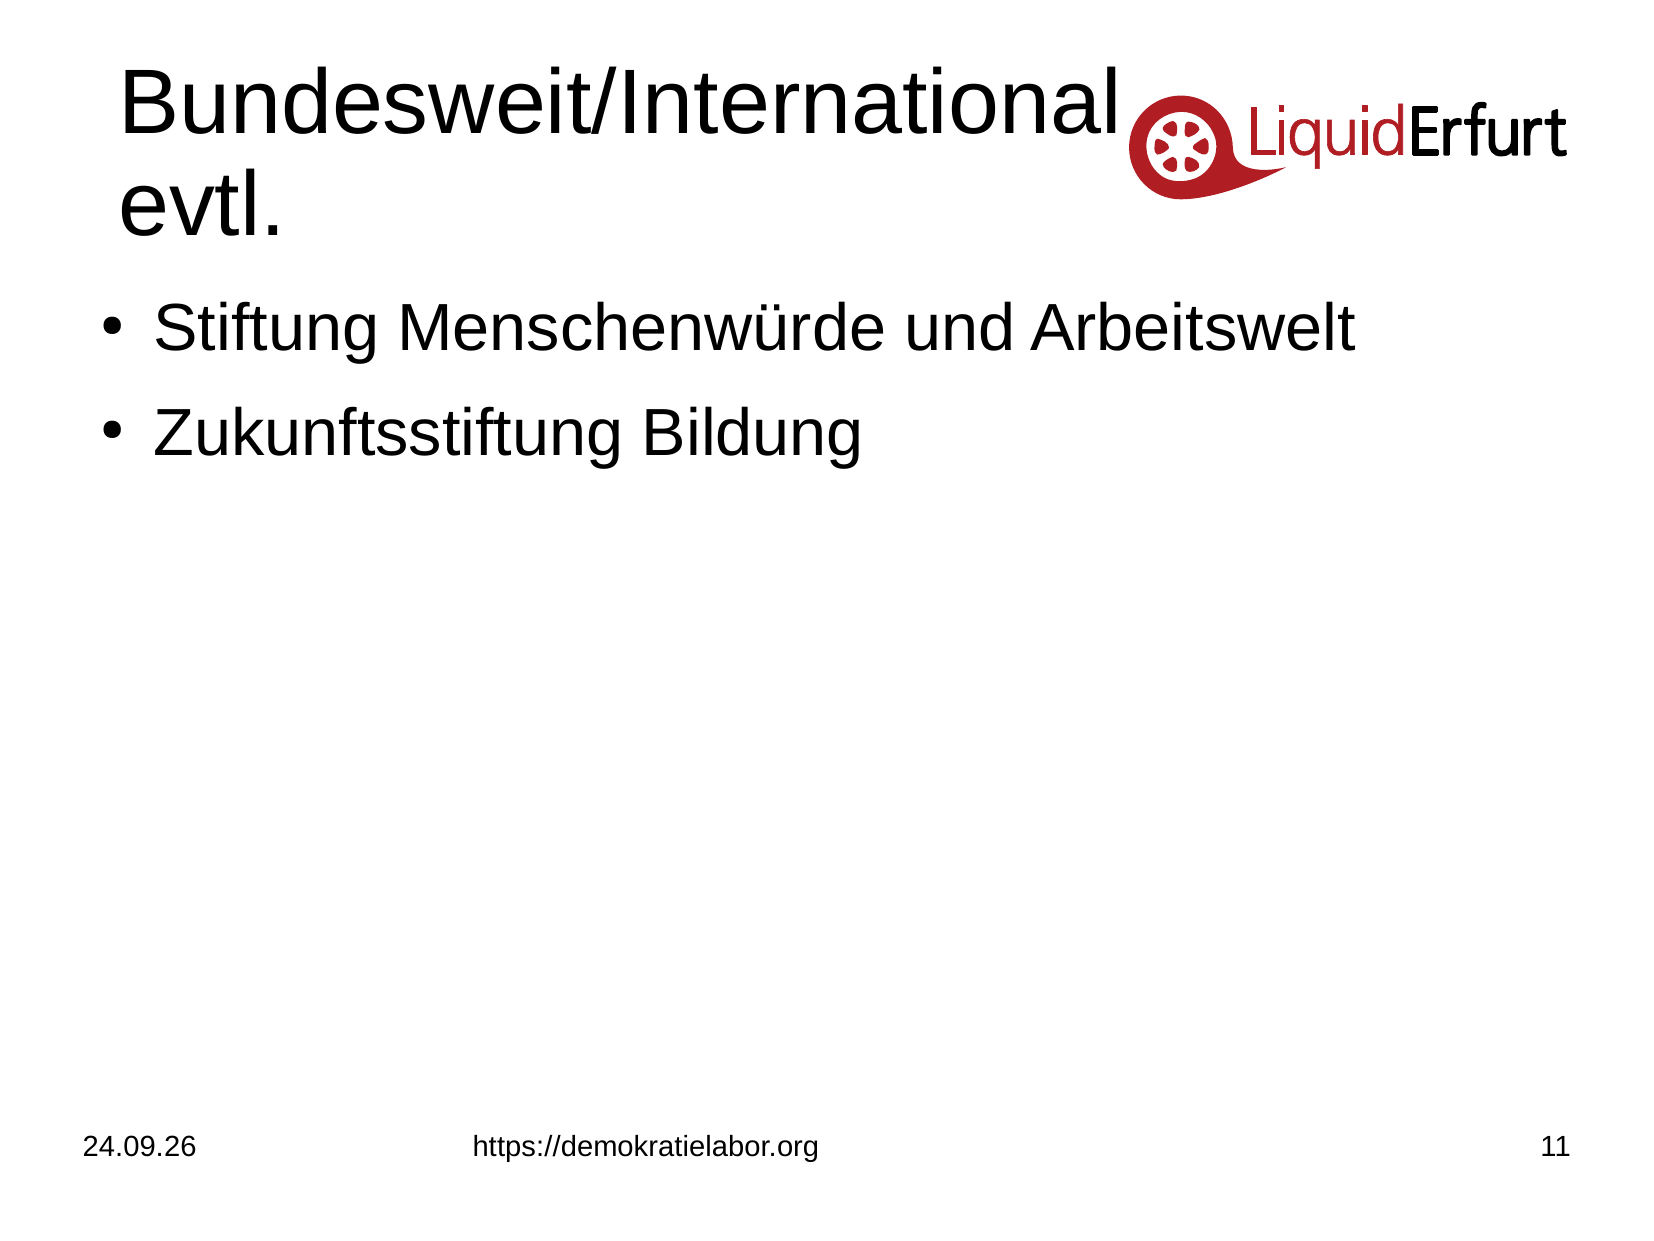

# Bundesweit/International evtl.
Stiftung Menschenwürde und Arbeitswelt
Zukunftsstiftung Bildung
https://demokratielabor.org
11